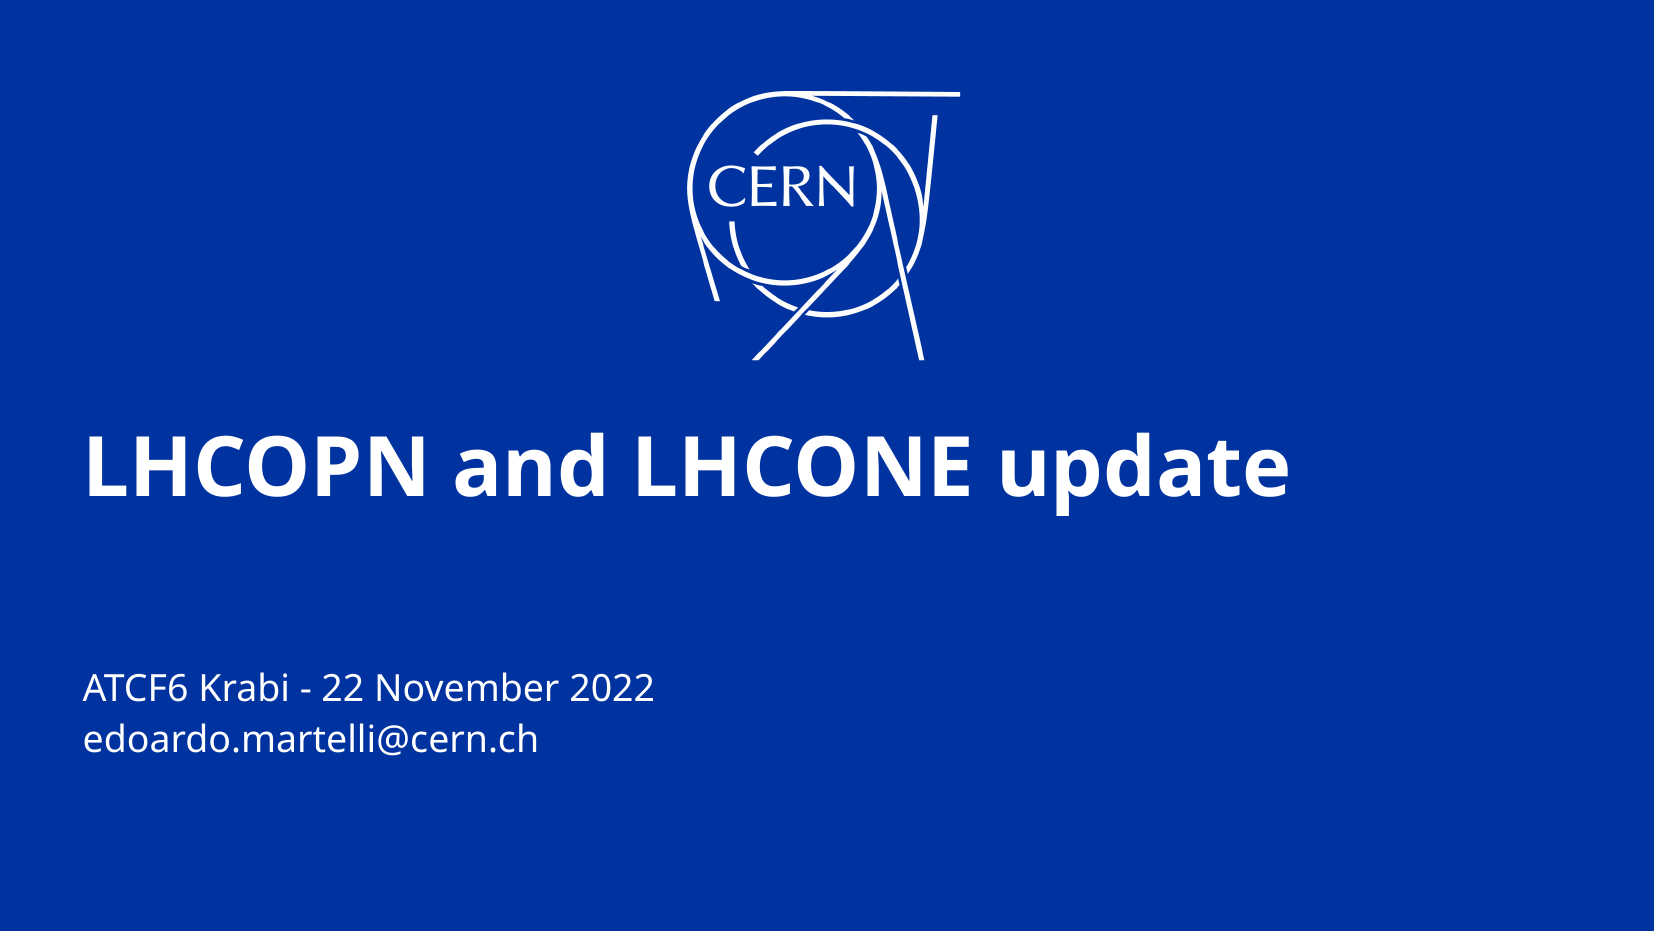

# LHCOPN and LHCONE update
ATCF6 Krabi - 22 November 2022
edoardo.martelli@cern.ch